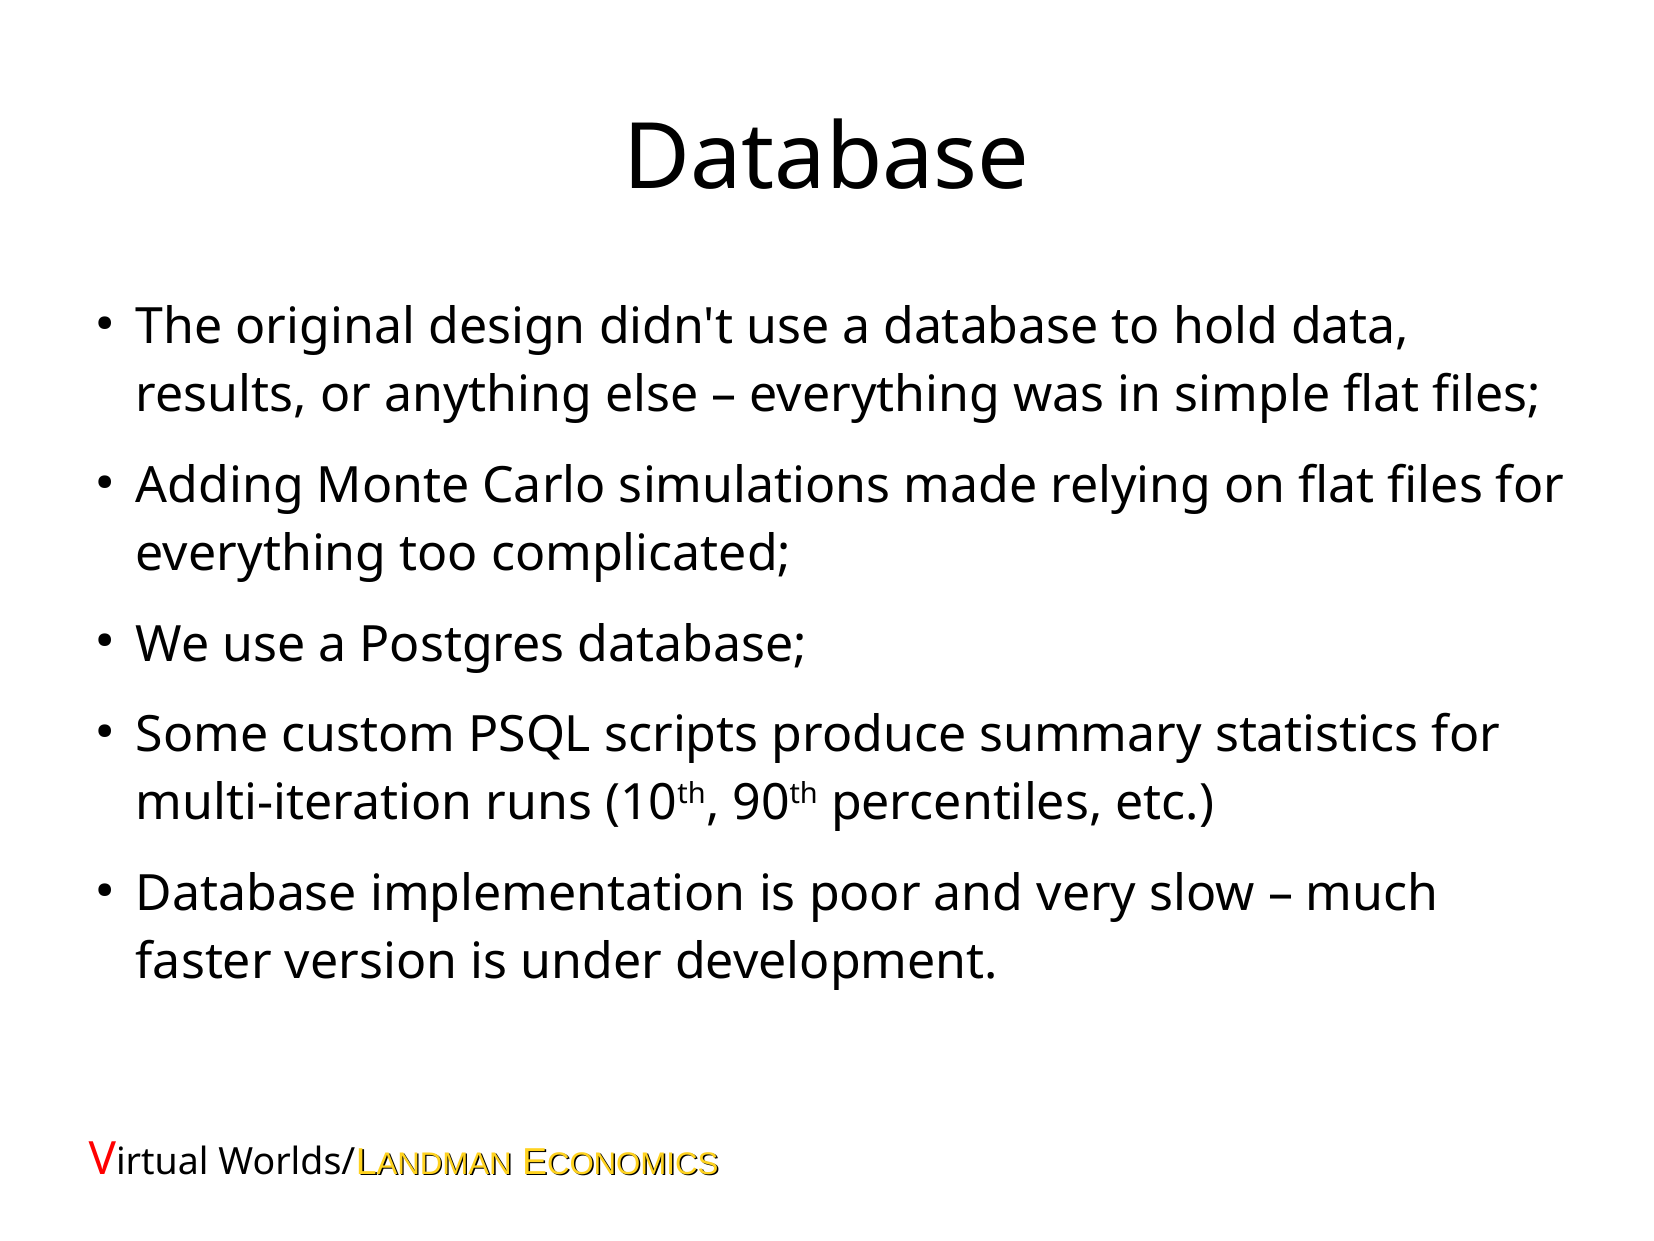

# Database
The original design didn't use a database to hold data, results, or anything else – everything was in simple flat files;
Adding Monte Carlo simulations made relying on flat files for everything too complicated;
We use a Postgres database;
Some custom PSQL scripts produce summary statistics for multi-iteration runs (10th, 90th percentiles, etc.)
Database implementation is poor and very slow – much faster version is under development.